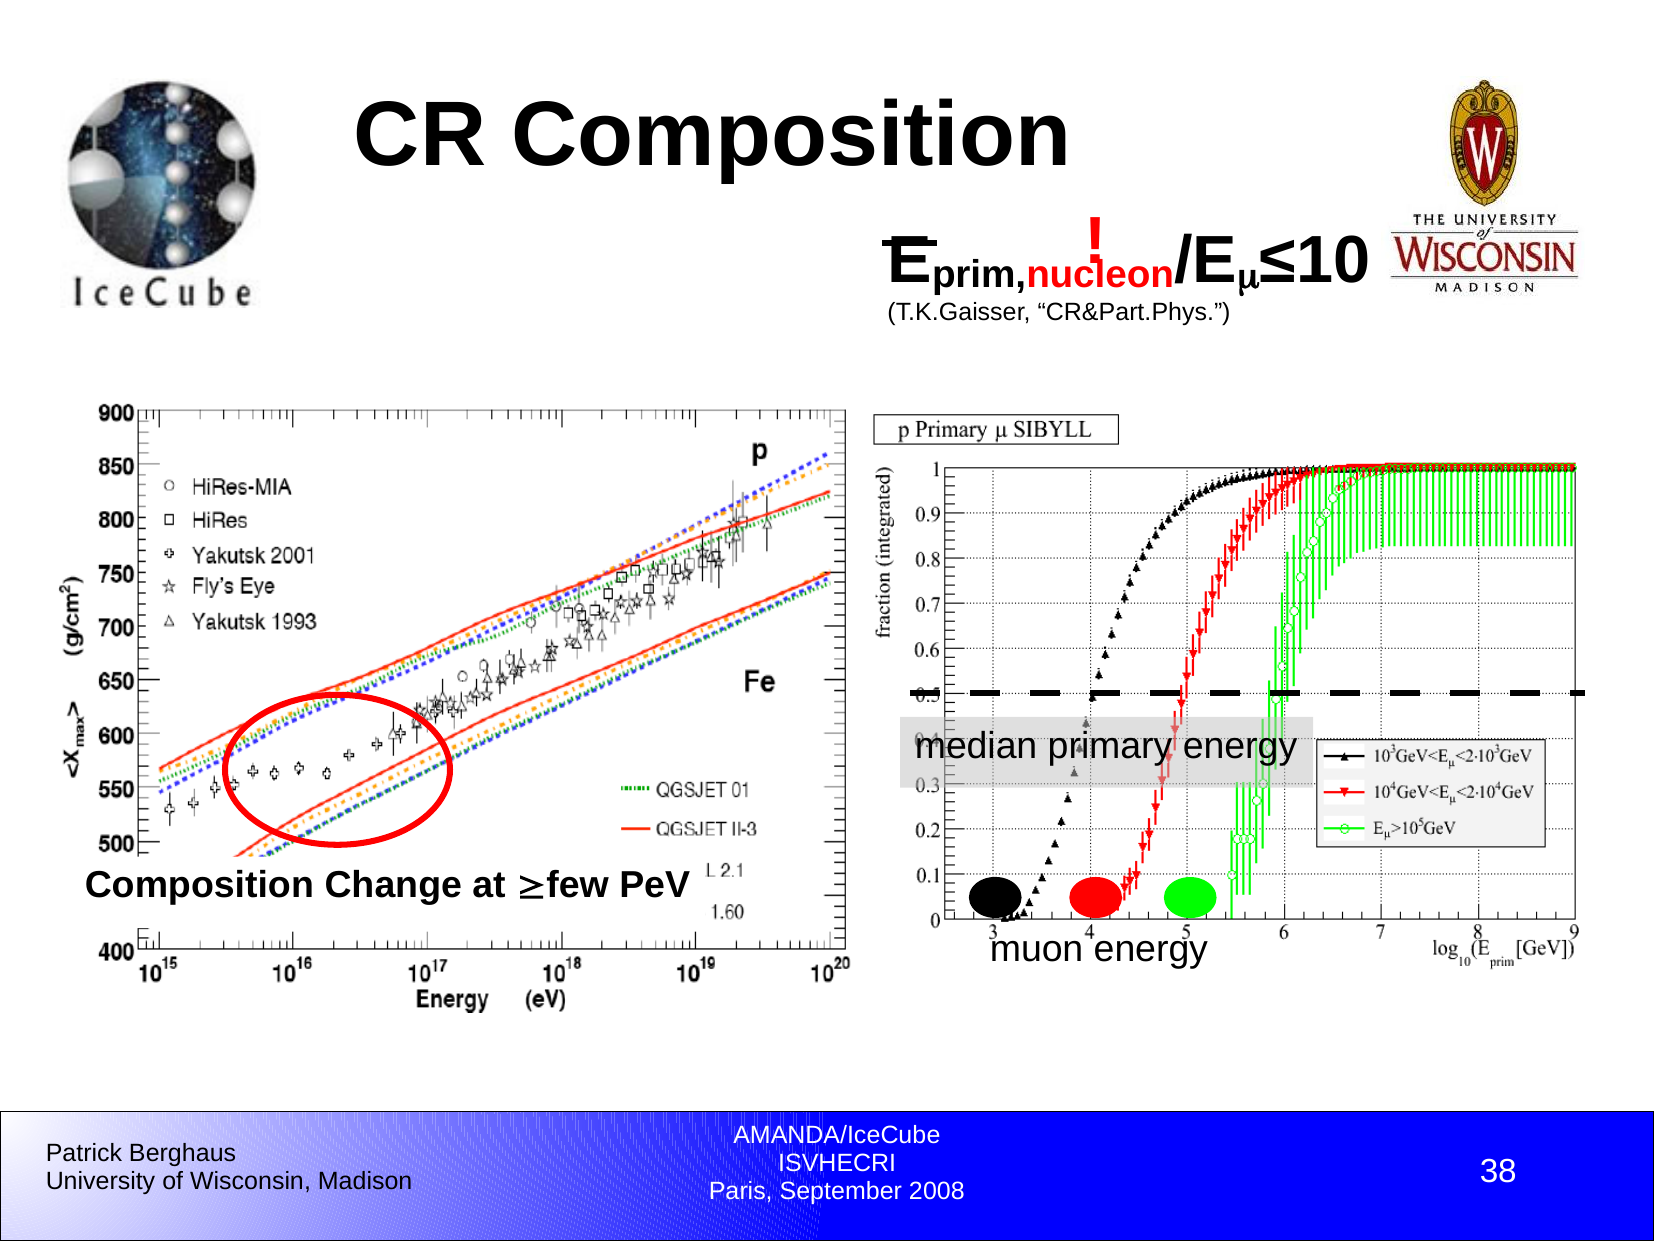

CR Composition
!
Eprim,nucleon/Em≤10
(T.K.Gaisser, “CR&Part.Phys.”)
median primary energy
muon energy
Composition Change at ≥few PeV